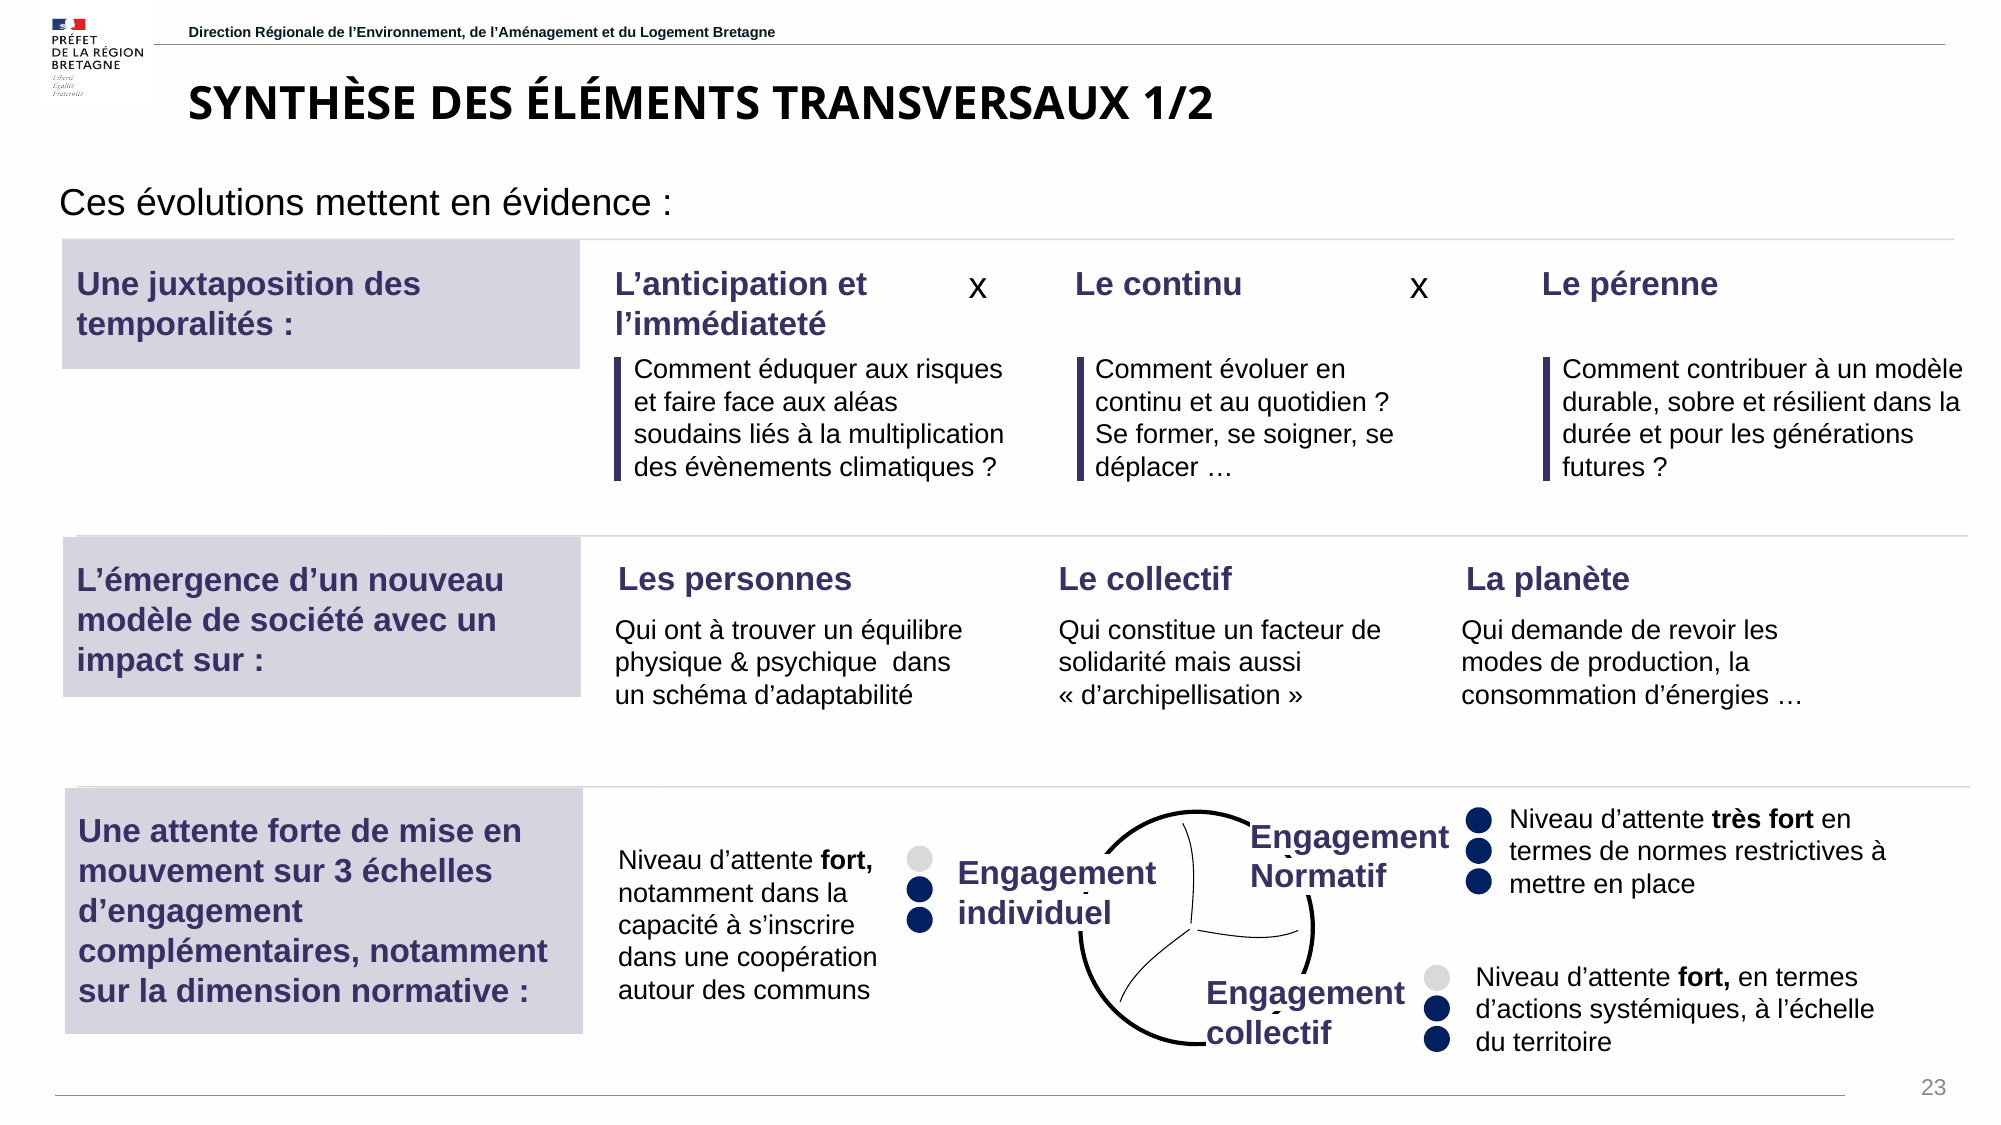

Direction Régionale de l’Environnement, de l’Aménagement et du Logement Bretagne
SYNTHÈSE DES ÉLÉMENTS TRANSVERSAUX 1/2
Ces évolutions mettent en évidence :
x
x
Une juxtaposition des temporalités :
L’anticipation et l’immédiateté
Le continu
Le pérenne
Comment éduquer aux risques et faire face aux aléas soudains liés à la multiplication des évènements climatiques ?
Comment évoluer en continu et au quotidien ? Se former, se soigner, se déplacer …
Comment contribuer à un modèle durable, sobre et résilient dans la durée et pour les générations futures ?
Les personnes
Le collectif
La planète
L’émergence d’un nouveau modèle de société avec un impact sur :
Qui ont à trouver un équilibre physique & psychique dans un schéma d’adaptabilité
Qui constitue un facteur de solidarité mais aussi « d’archipellisation »
Qui demande de revoir les modes de production, la consommation d’énergies …
Niveau d’attente très fort en termes de normes restrictives à mettre en place
Une attente forte de mise en mouvement sur 3 échelles d’engagement complémentaires, notamment sur la dimension normative :
Engagement
Normatif
Niveau d’attente fort, notamment dans la capacité à s’inscrire dans une coopération autour des communs
Engagement
individuel
Niveau d’attente fort, en termes d’actions systémiques, à l’échelle du territoire
Engagement collectif